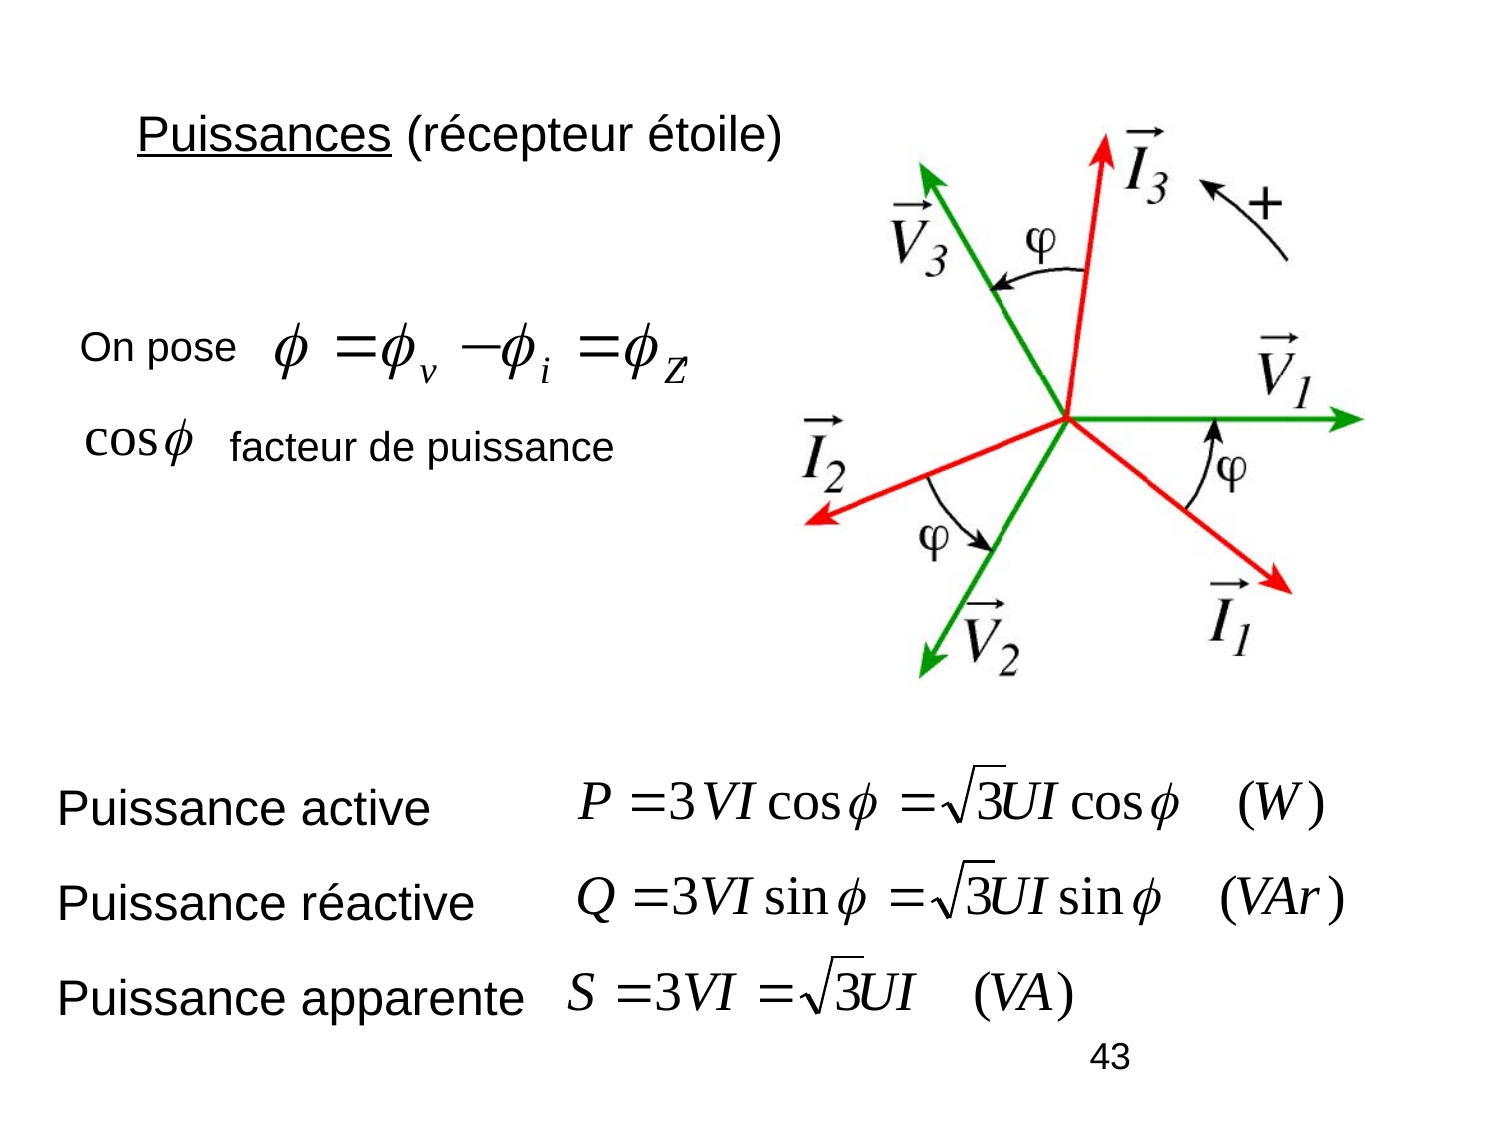

Puissances (récepteur étoile)
On pose			,
	facteur de puissance
Puissance active
Puissance réactive
Puissance apparente
43